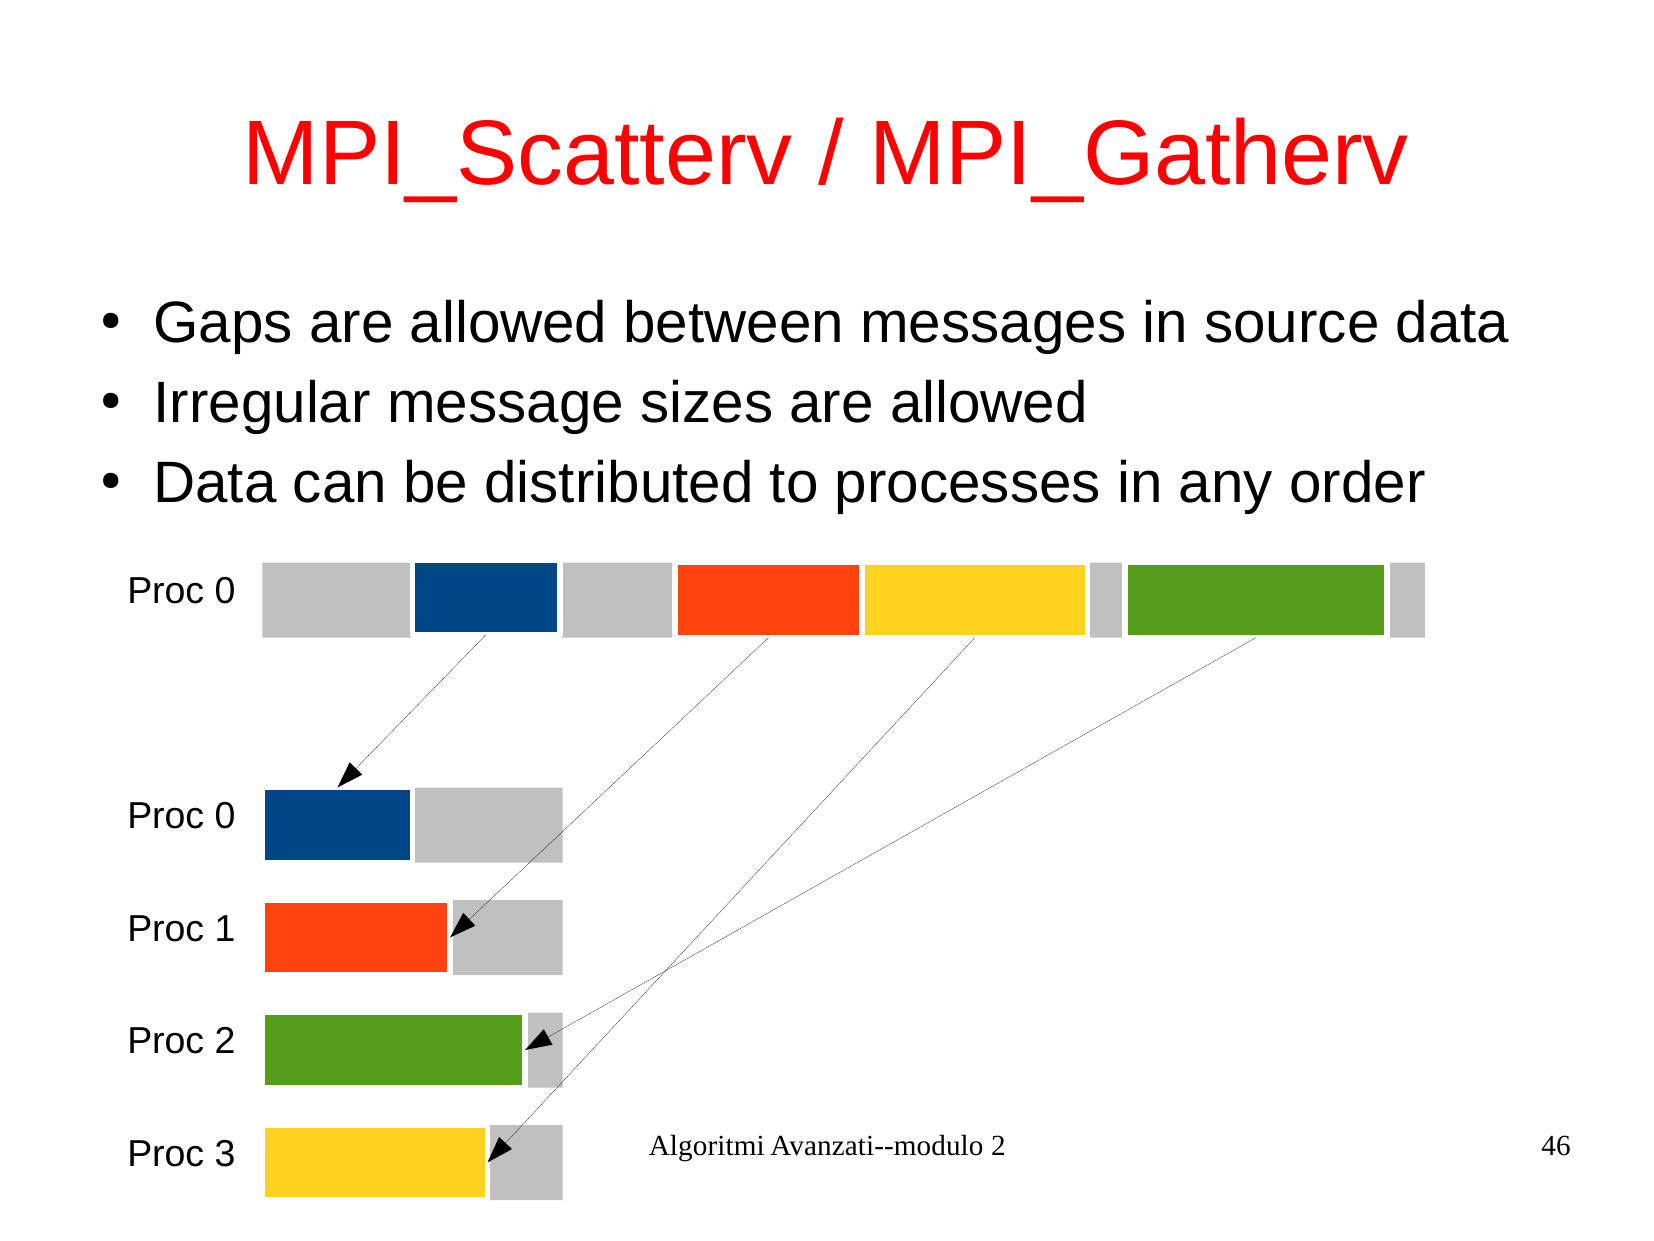

# MPI_Scatterv / MPI_Gatherv
Gaps are allowed between messages in source data
Irregular message sizes are allowed
Data can be distributed to processes in any order
Proc 0
Proc 0
Proc 1
Proc 2
Proc 3
Algoritmi Avanzati--modulo 2
46